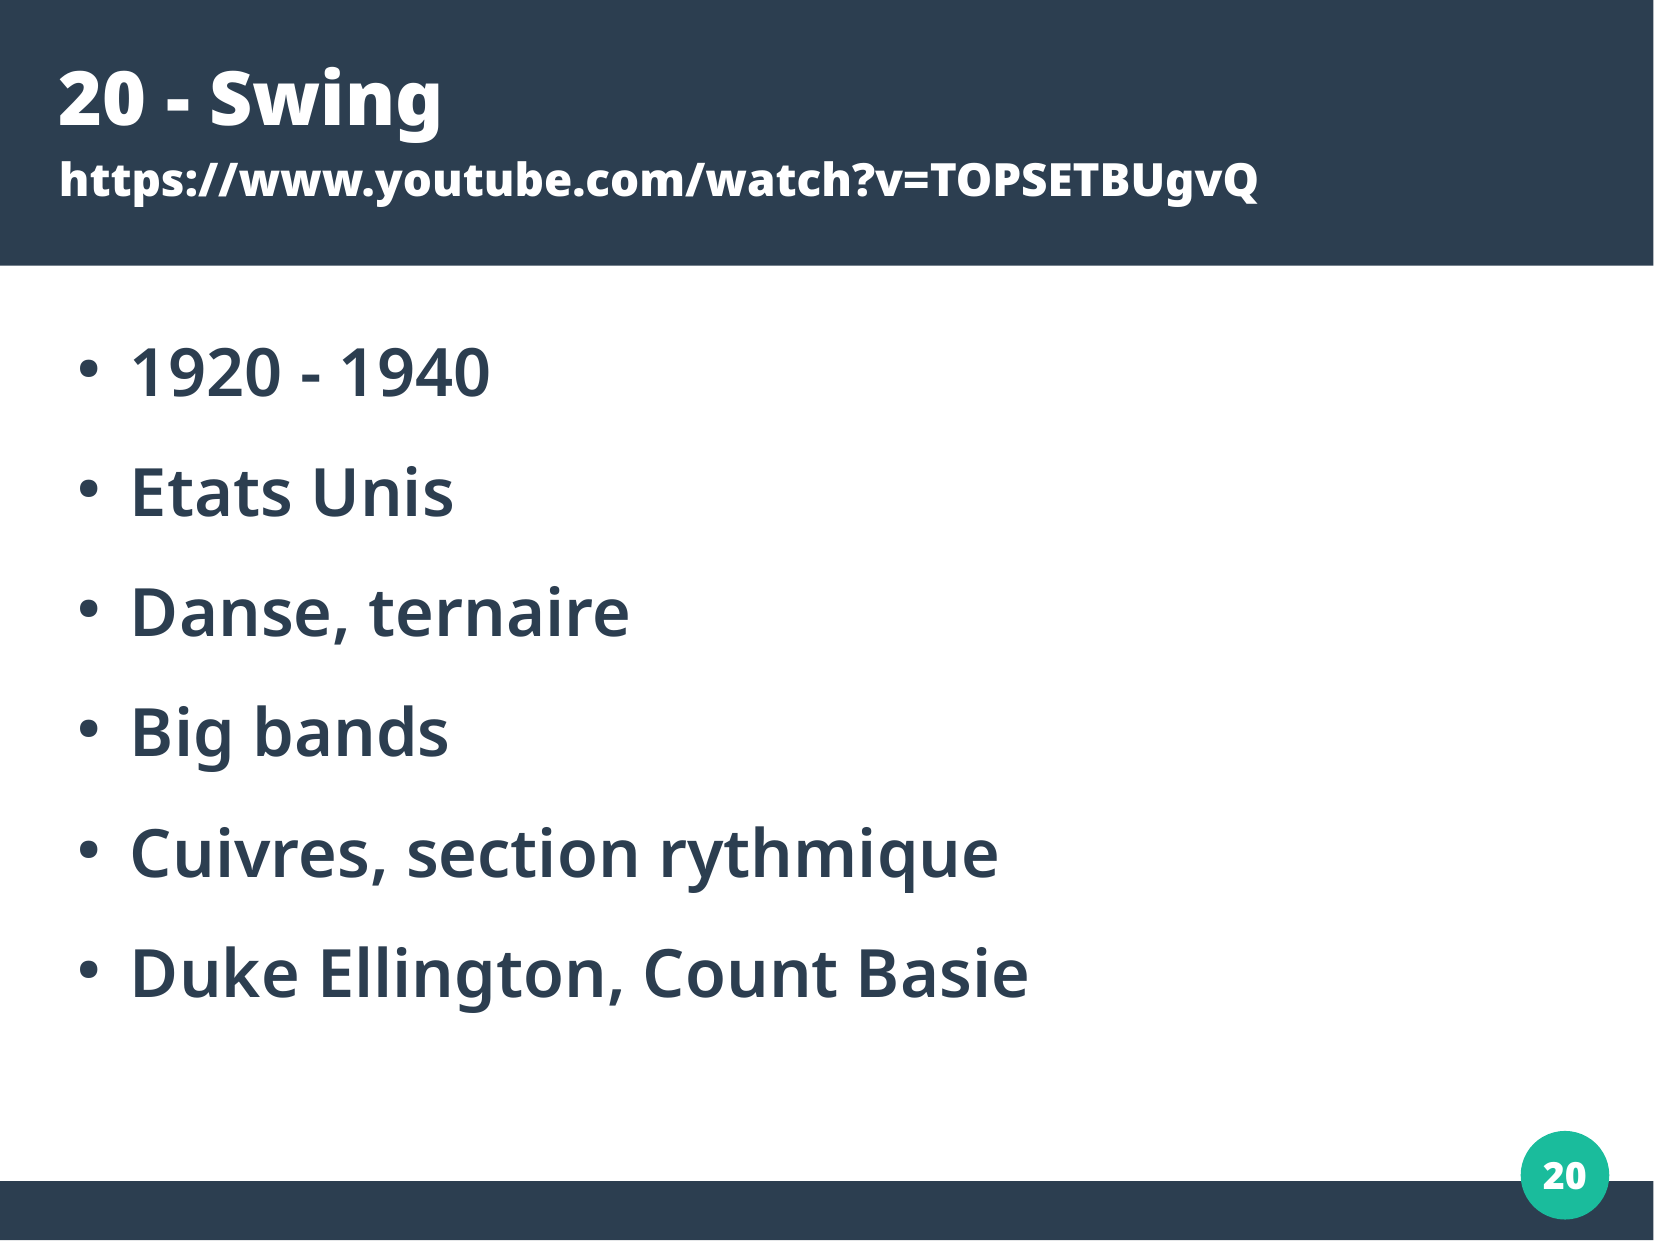

# 20 - Swing https://www.youtube.com/watch?v=TOPSETBUgvQ
1920 - 1940
Etats Unis
Danse, ternaire
Big bands
Cuivres, section rythmique
Duke Ellington, Count Basie
20